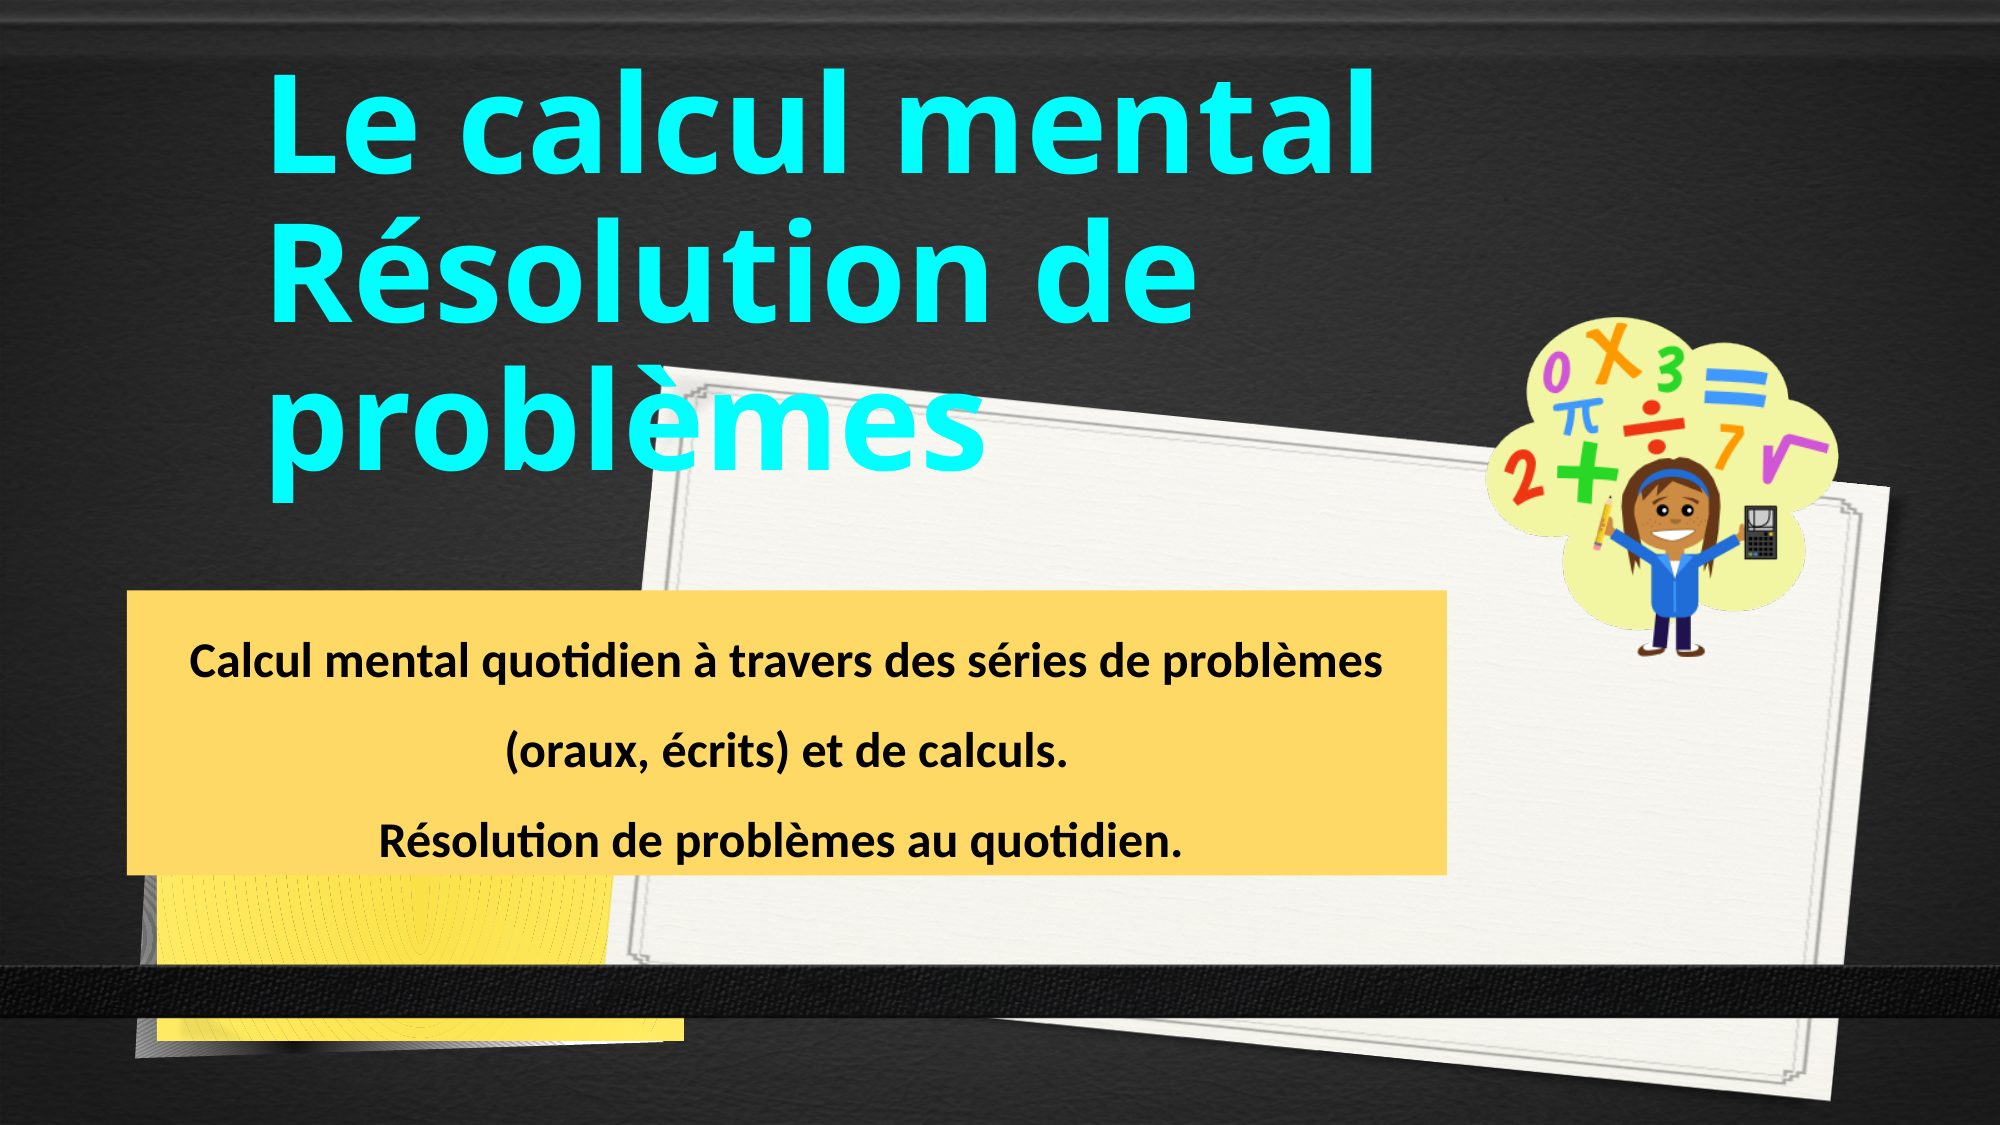

# Le calcul mental
Résolution de problèmes
Calcul mental quotidien à travers des séries de problèmes (oraux, écrits) et de calculs.
Résolution de problèmes au quotidien.